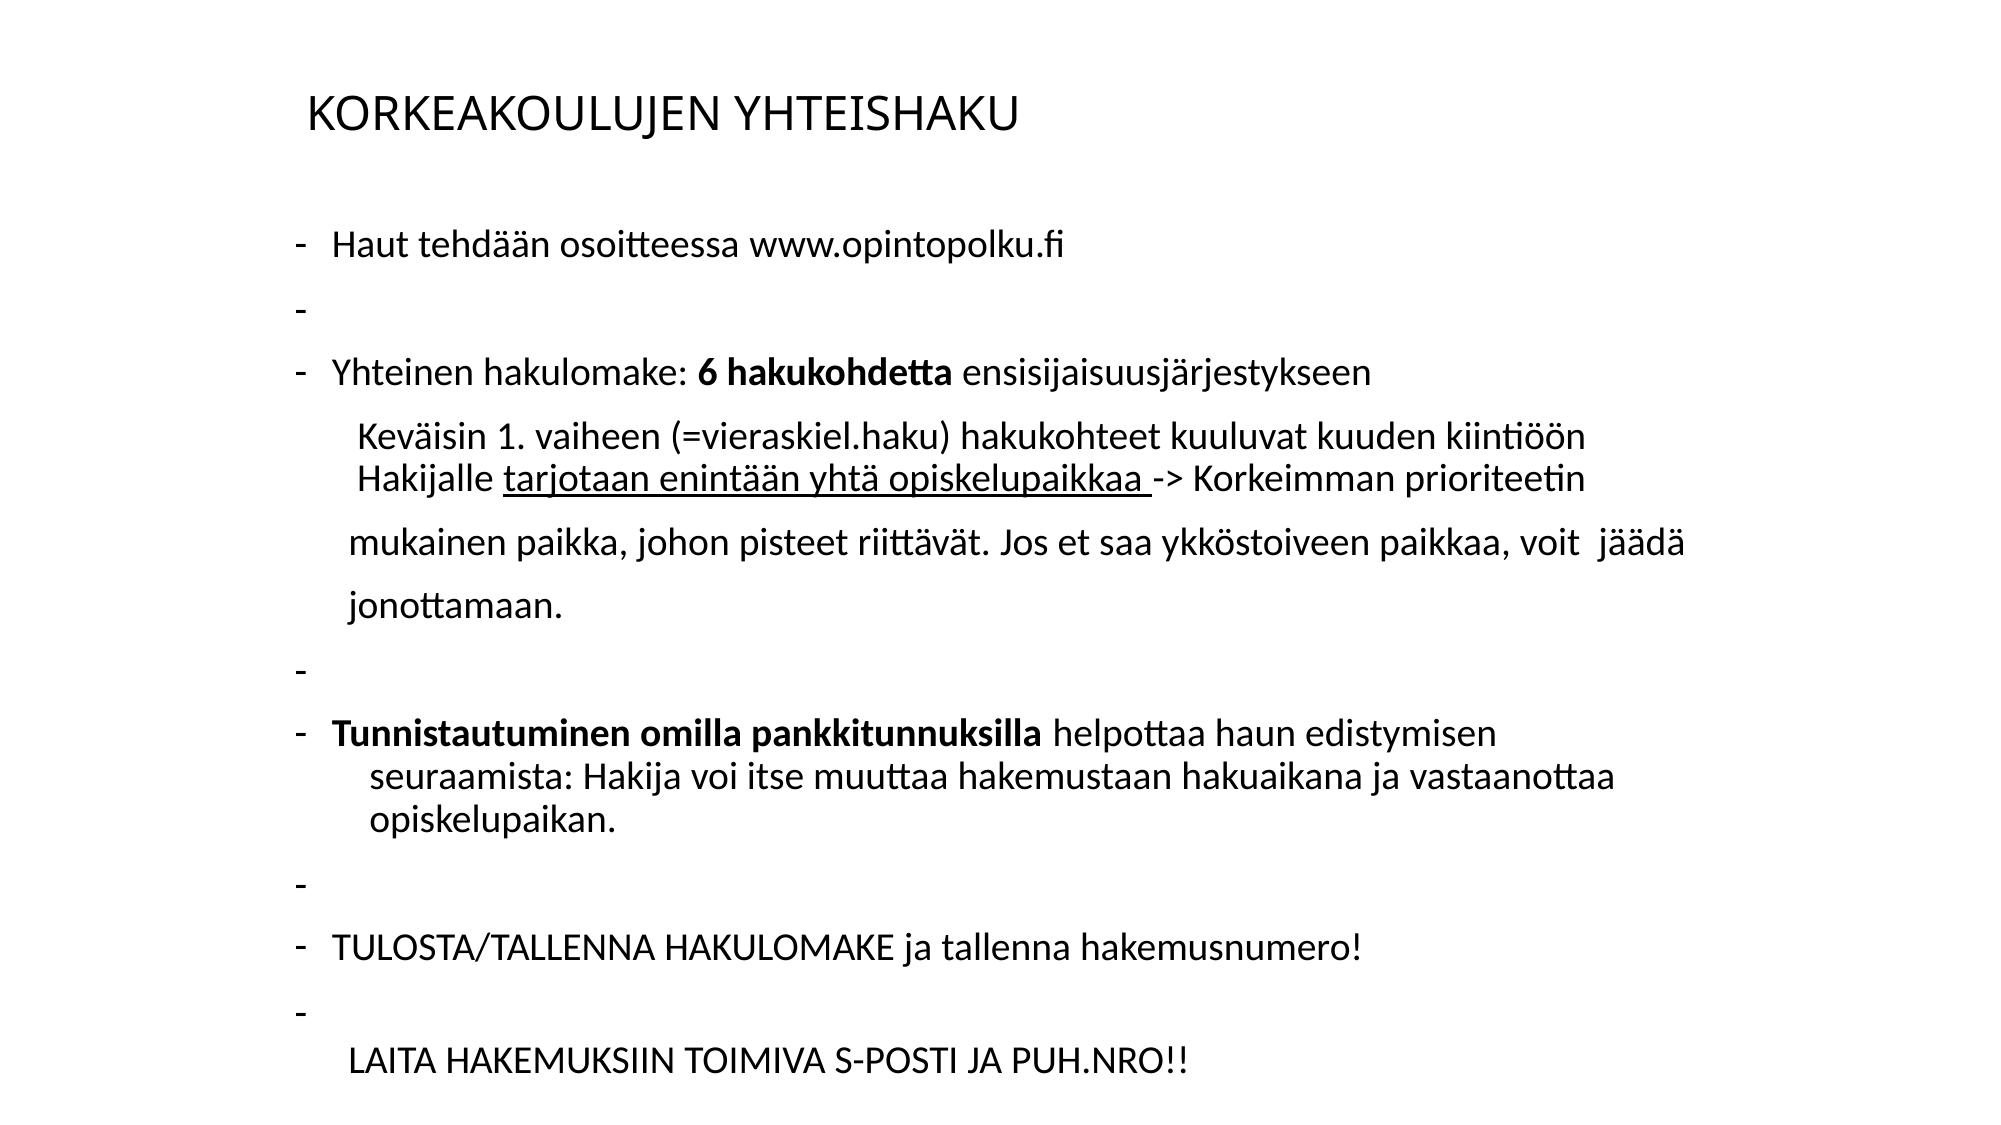

# KORKEAKOULUJEN YHTEISHAKU
Haut tehdään osoitteessa www.opintopolku.fi
Yhteinen hakulomake: 6 hakukohdetta ensisijaisuusjärjestykseen
 Keväisin 1. vaiheen (=vieraskiel.haku) hakukohteet kuuluvat kuuden kiintiöön
 Hakijalle tarjotaan enintään yhtä opiskelupaikkaa -> Korkeimman prioriteetin
 mukainen paikka, johon pisteet riittävät. Jos et saa ykköstoiveen paikkaa, voit jäädä
 jonottamaan.
Tunnistautuminen omilla pankkitunnuksilla helpottaa haun edistymisen seuraamista: Hakija voi itse muuttaa hakemustaan hakuaikana ja vastaanottaa opiskelupaikan.
TULOSTA/TALLENNA HAKULOMAKE ja tallenna hakemusnumero!
 LAITA HAKEMUKSIIN TOIMIVA S-POSTI JA PUH.NRO!!